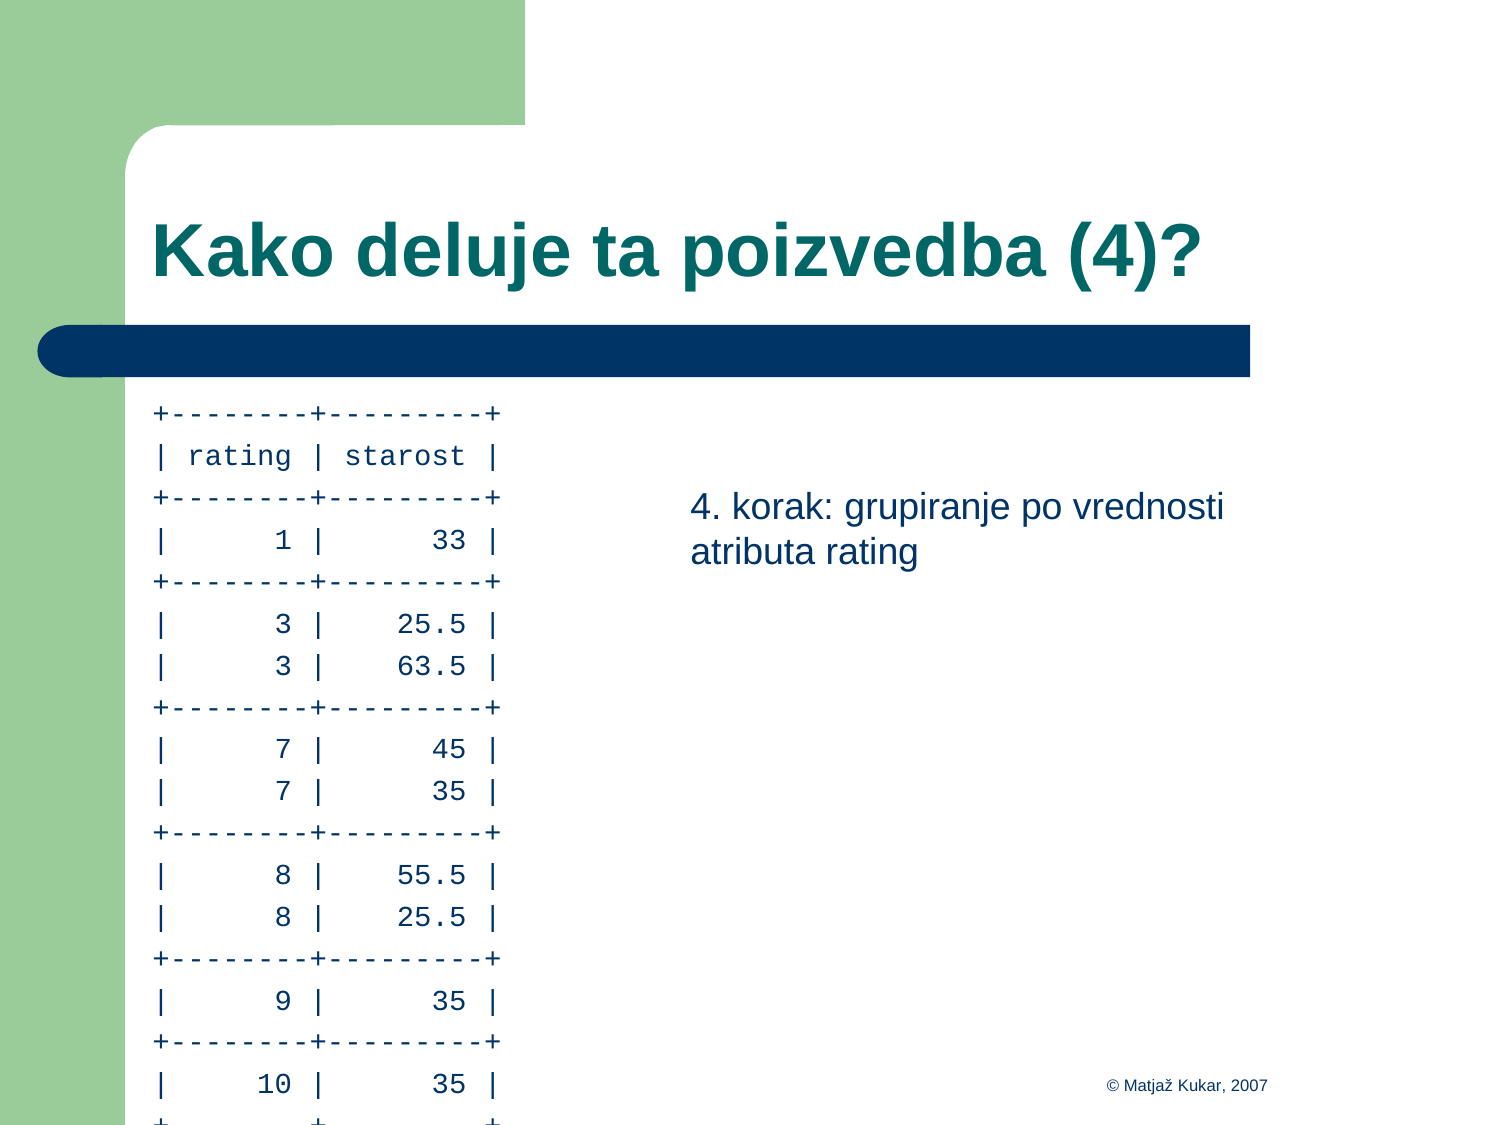

# Kako deluje ta poizvedba (4)?
+--------+---------+
| rating | starost |
+--------+---------+
| 1 | 33 |
+--------+---------+
| 3 | 25.5 |
| 3 | 63.5 |
+--------+---------+
| 7 | 45 |
| 7 | 35 |
+--------+---------+
| 8 | 55.5 |
| 8 | 25.5 |
+--------+---------+
| 9 | 35 |
+--------+---------+
| 10 | 35 |
+--------+---------+
4. korak: grupiranje po vrednosti
atributa rating
© Matjaž Kukar, 2007